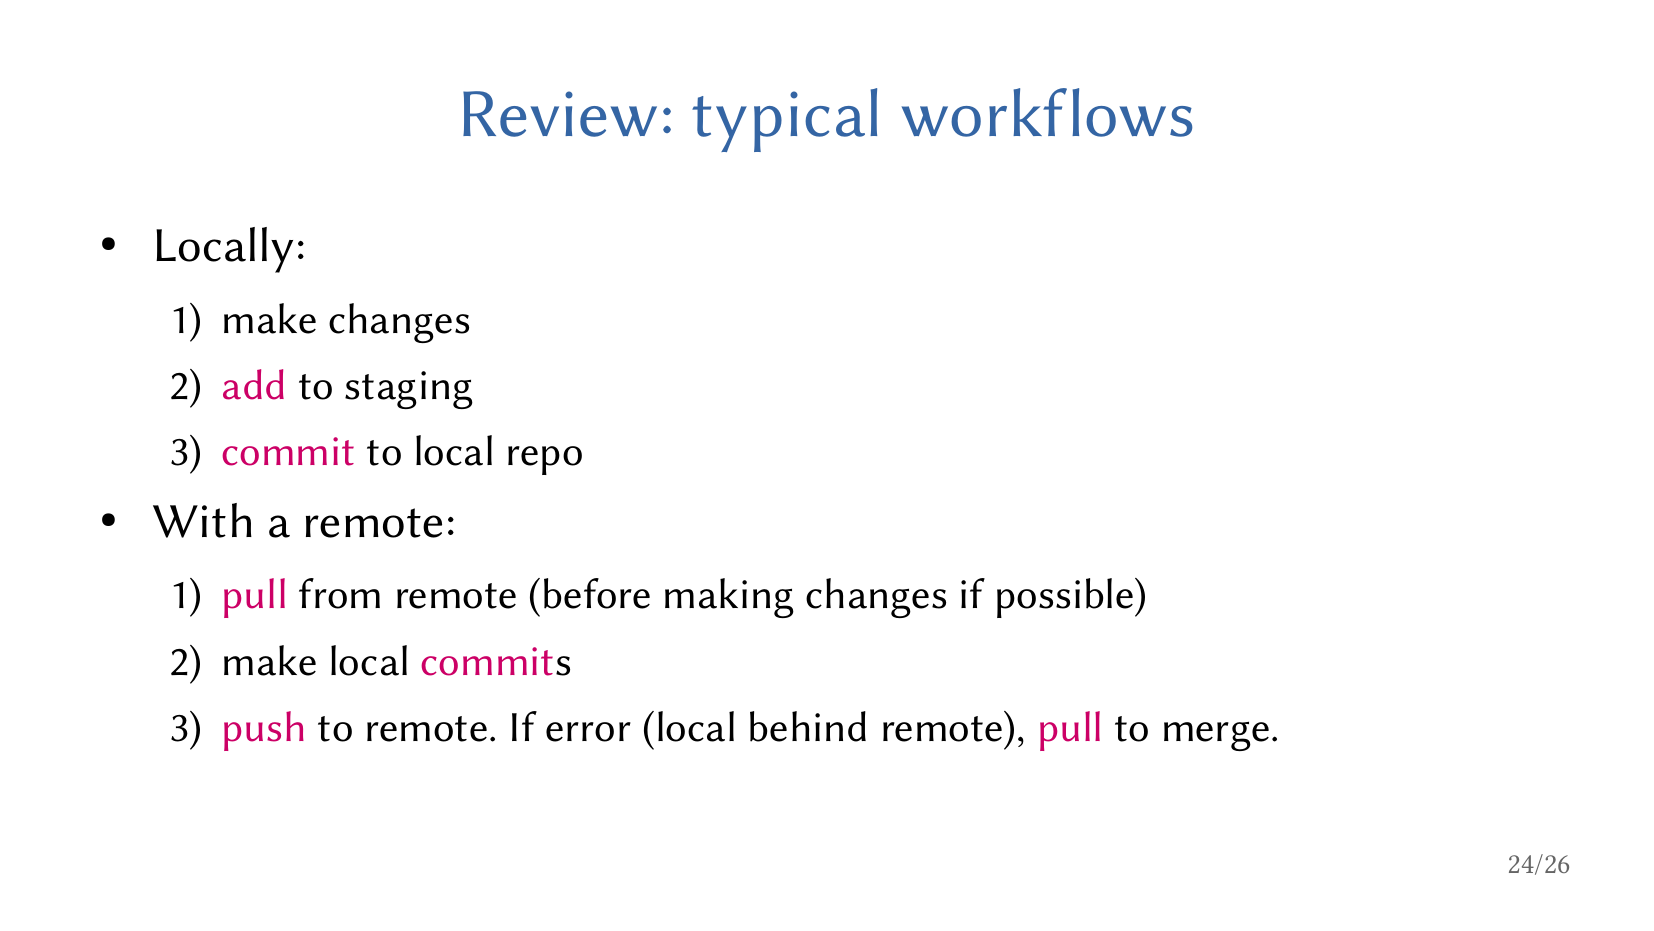

# Review: typical workflows
Locally:
make changes
add to staging
commit to local repo
With a remote:
pull from remote (before making changes if possible)
make local commits
push to remote. If error (local behind remote), pull to merge.
24